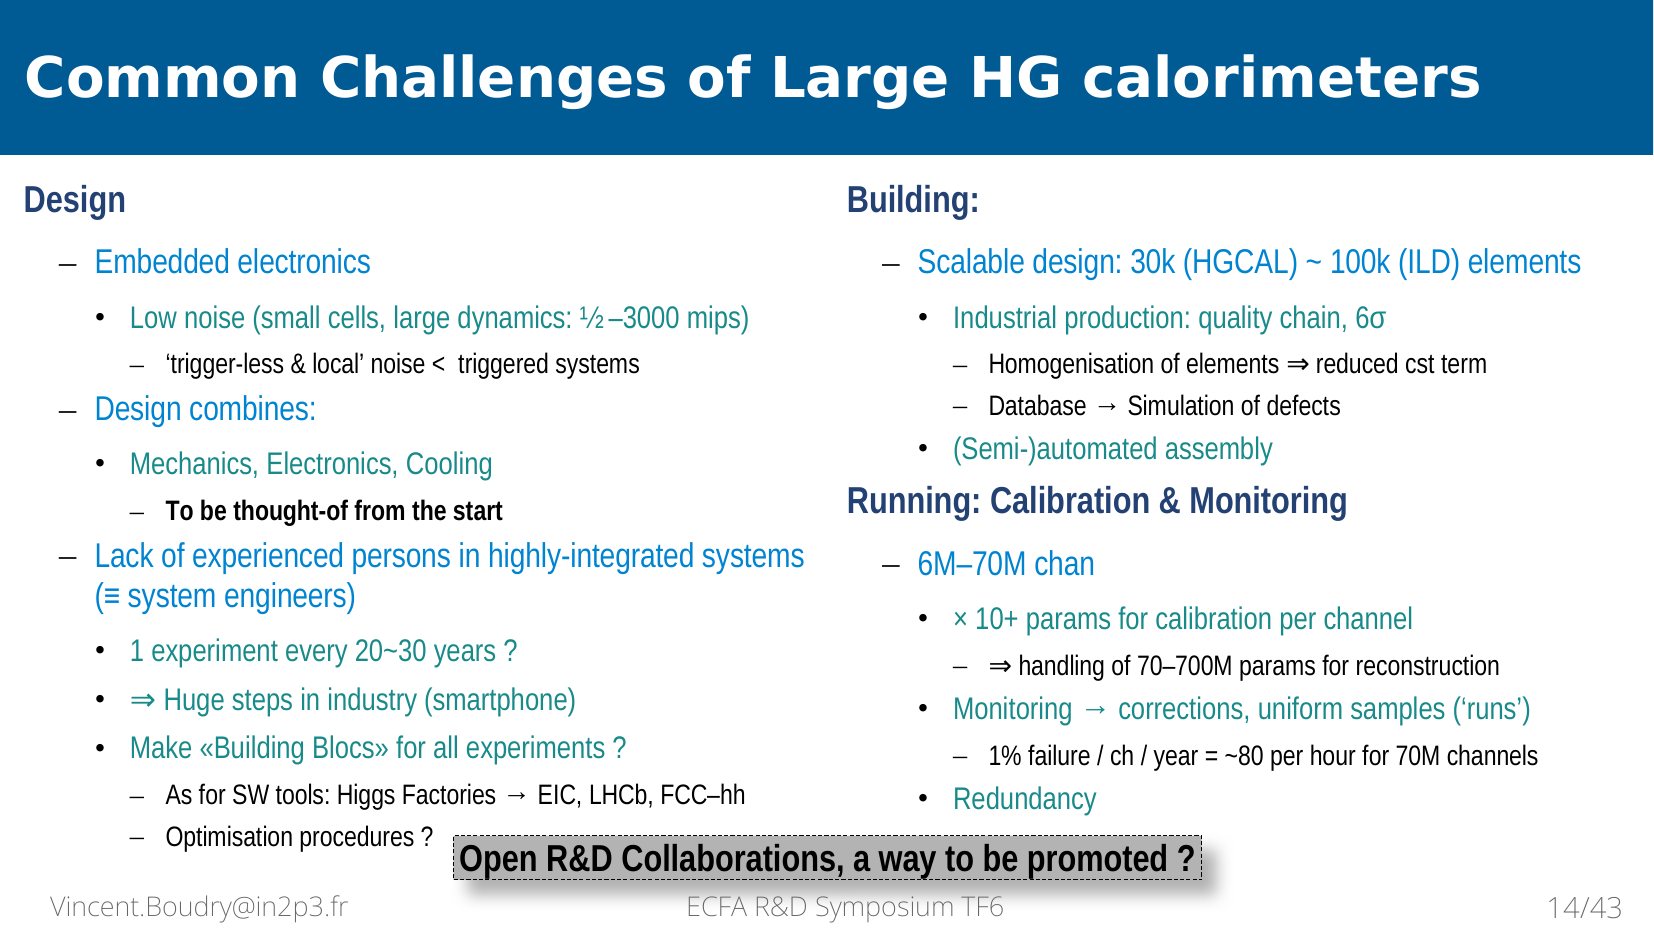

# Common Challenges of Large HG calorimeters
Design
Embedded electronics
Low noise (small cells, large dynamics: ½ –3000 mips)
‘trigger-less & local’ noise < triggered systems
Design combines:
Mechanics, Electronics, Cooling
To be thought-of from the start
Lack of experienced persons in highly-integrated systems
(≡ system engineers)
1 experiment every 20~30 years ?
⇒ Huge steps in industry (smartphone)
Make «Building Blocs» for all experiments ?
As for SW tools: Higgs Factories → EIC, LHCb, FCC–hh
Optimisation procedures ?
Building:
Scalable design: 30k (HGCAL) ~ 100k (ILD) elements
Industrial production: quality chain, 6σ
Homogenisation of elements ⇒ reduced cst term
Database → Simulation of defects
(Semi-)automated assembly
Running: Calibration & Monitoring
6M–70M chan
× 10+ params for calibration per channel
⇒ handling of 70–700M params for reconstruction
Monitoring → corrections, uniform samples (‘runs’)
1% failure / ch / year = ~80 per hour for 70M channels
Redundancy
Open R&D Collaborations, a way to be promoted ?
Vincent.Boudry@in2p3.fr
ECFA R&D Symposium TF6
14